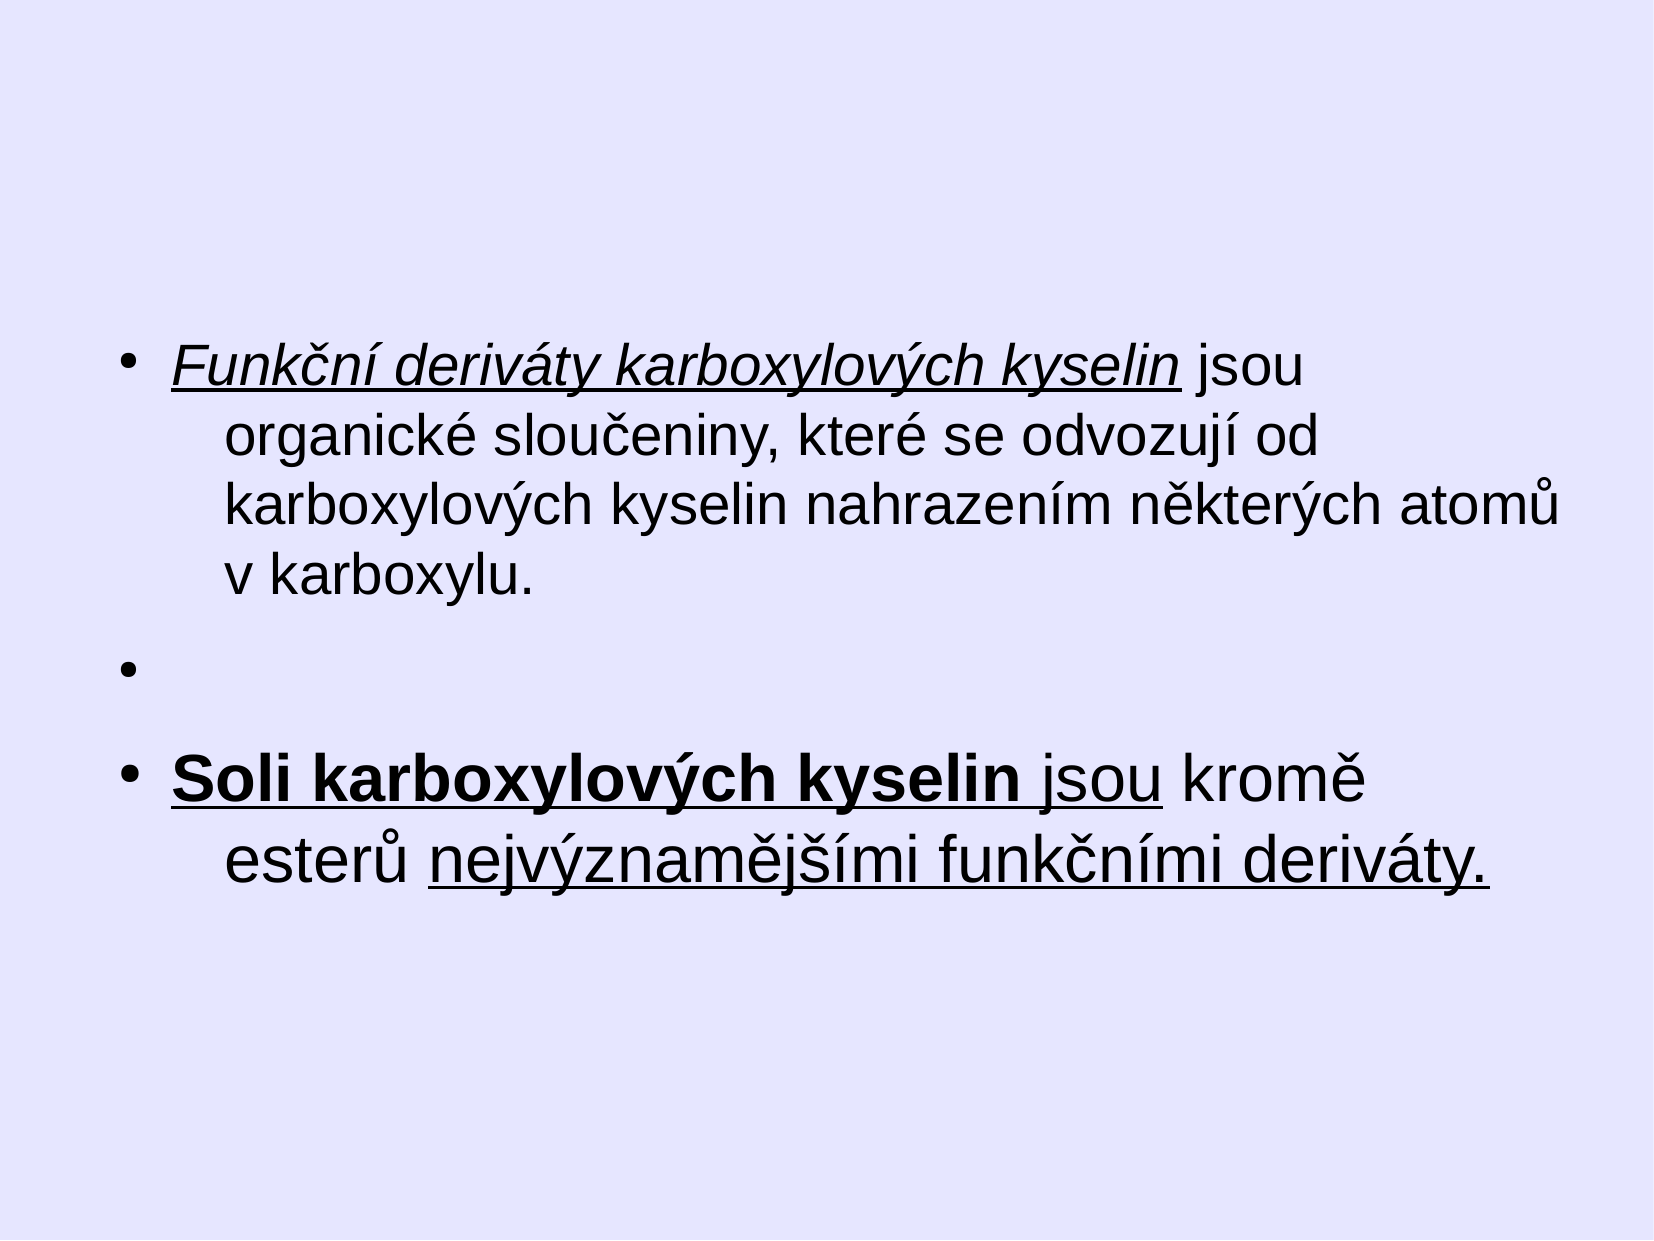

# Funkční deriváty karboxylových kyselin jsou organické sloučeniny, které se odvozují od karboxylových kyselin nahrazením některých atomů v karboxylu.
Soli karboxylových kyselin jsou kromě esterů nejvýznamějšími funkčními deriváty.